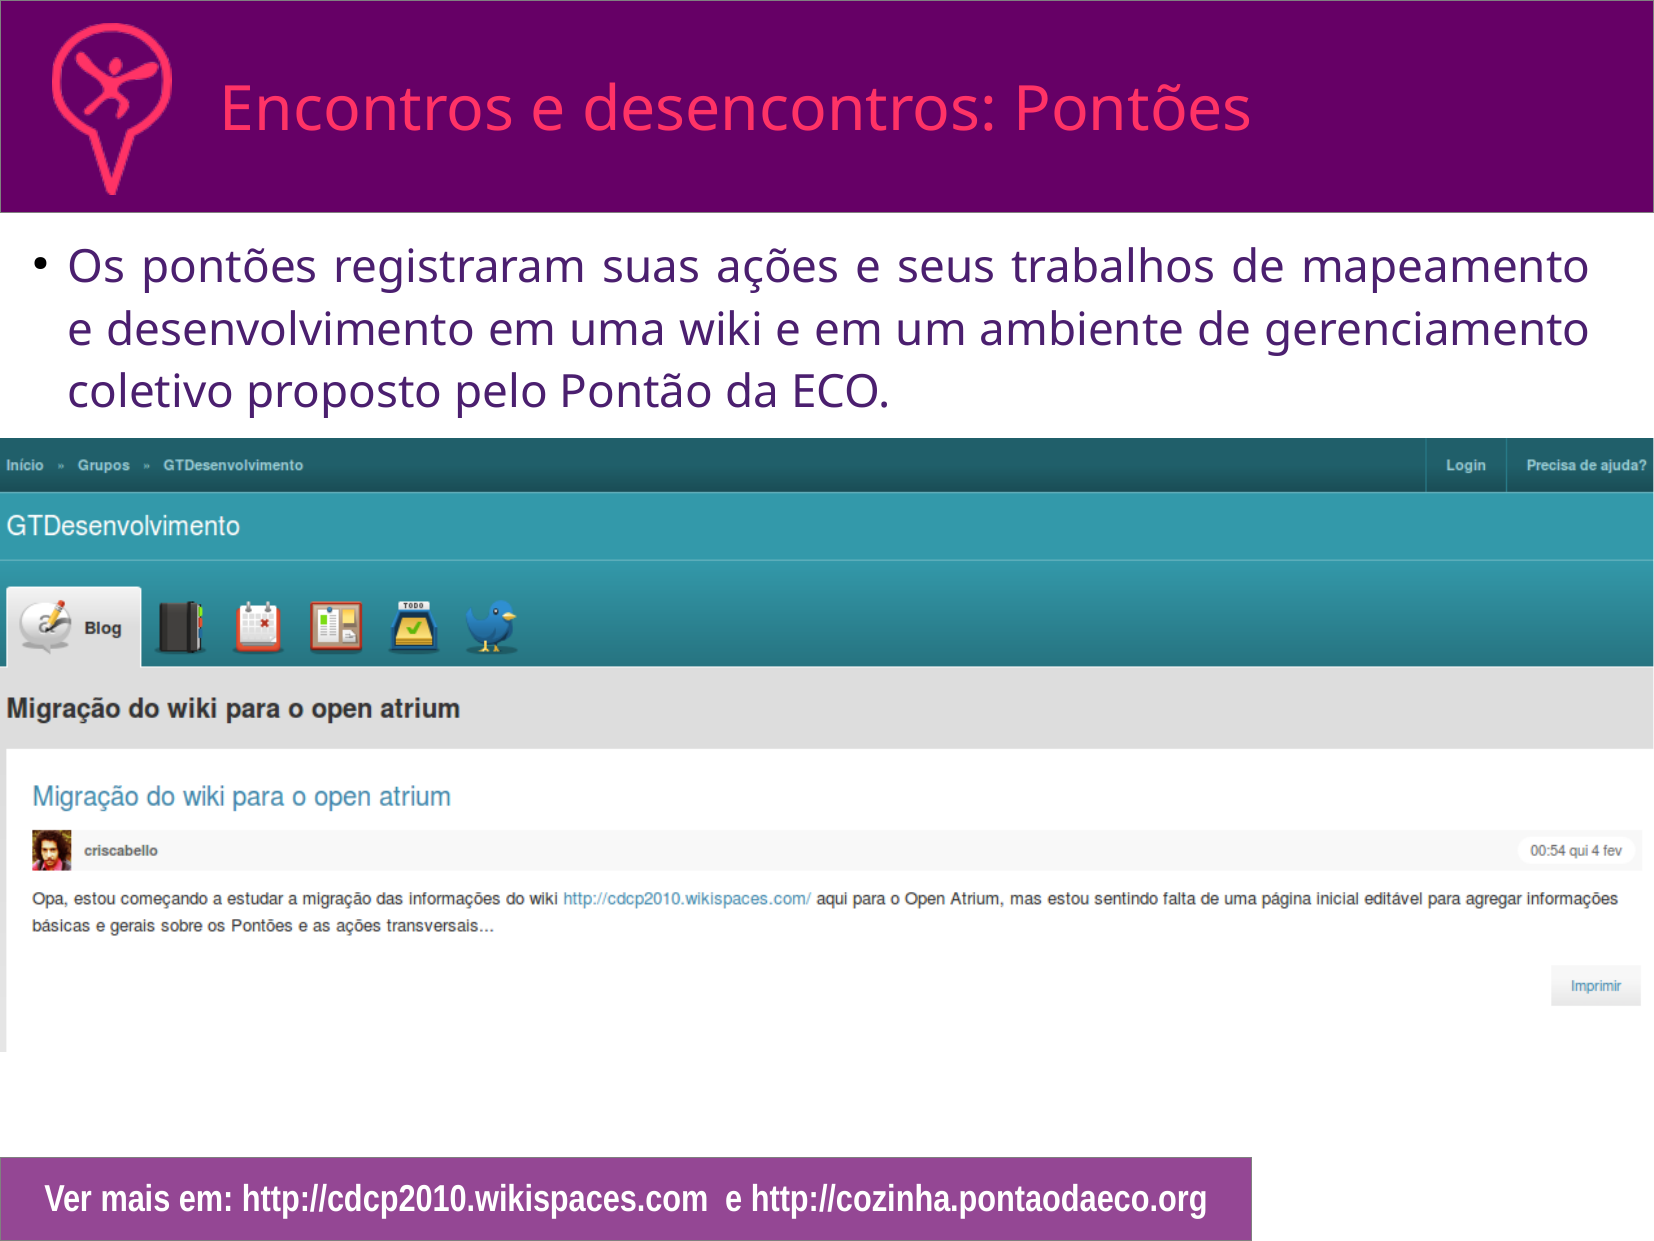

Encontros e desencontros: Pontões
#
Os pontões registraram suas ações e seus trabalhos de mapeamento e desenvolvimento em uma wiki e em um ambiente de gerenciamento coletivo proposto pelo Pontão da ECO.
Ver mais em: http://cdcp2010.wikispaces.com e http://cozinha.pontaodaeco.org